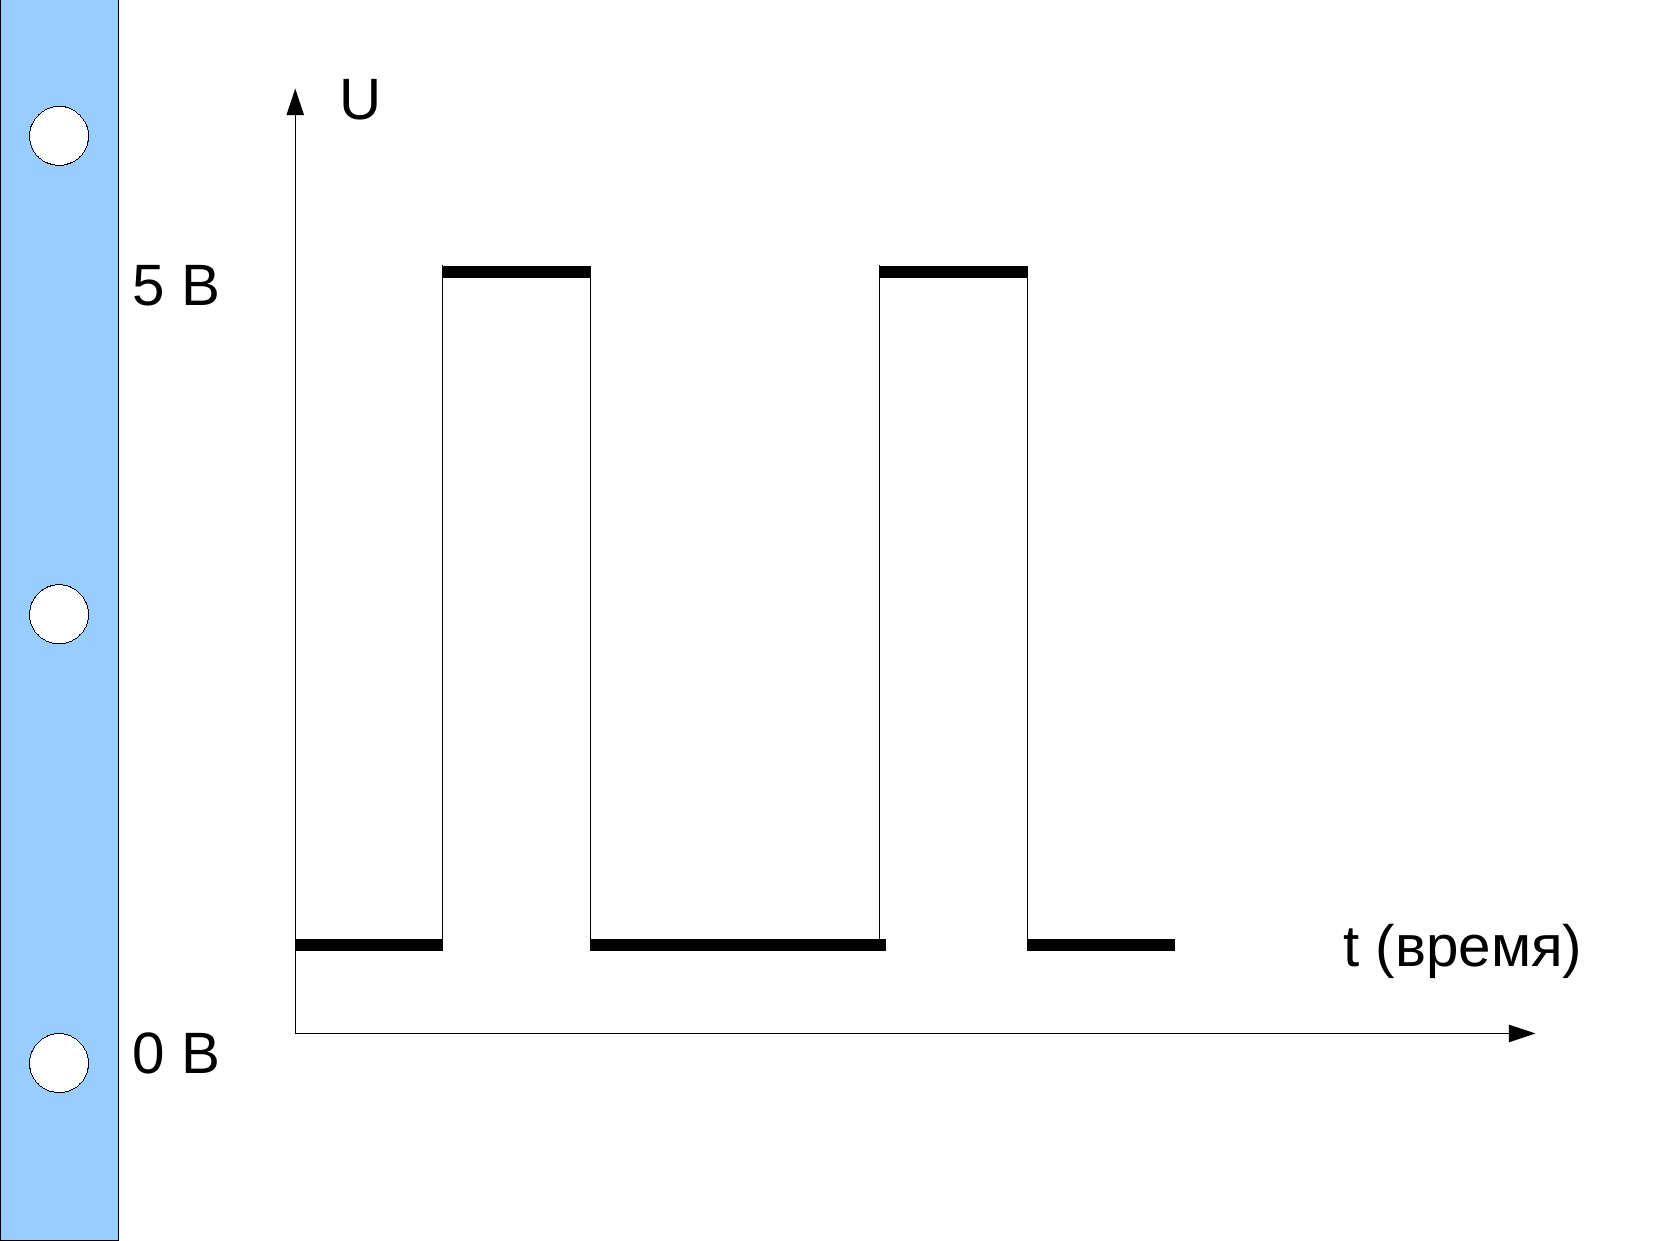

U
5 В
t (время)
0 В